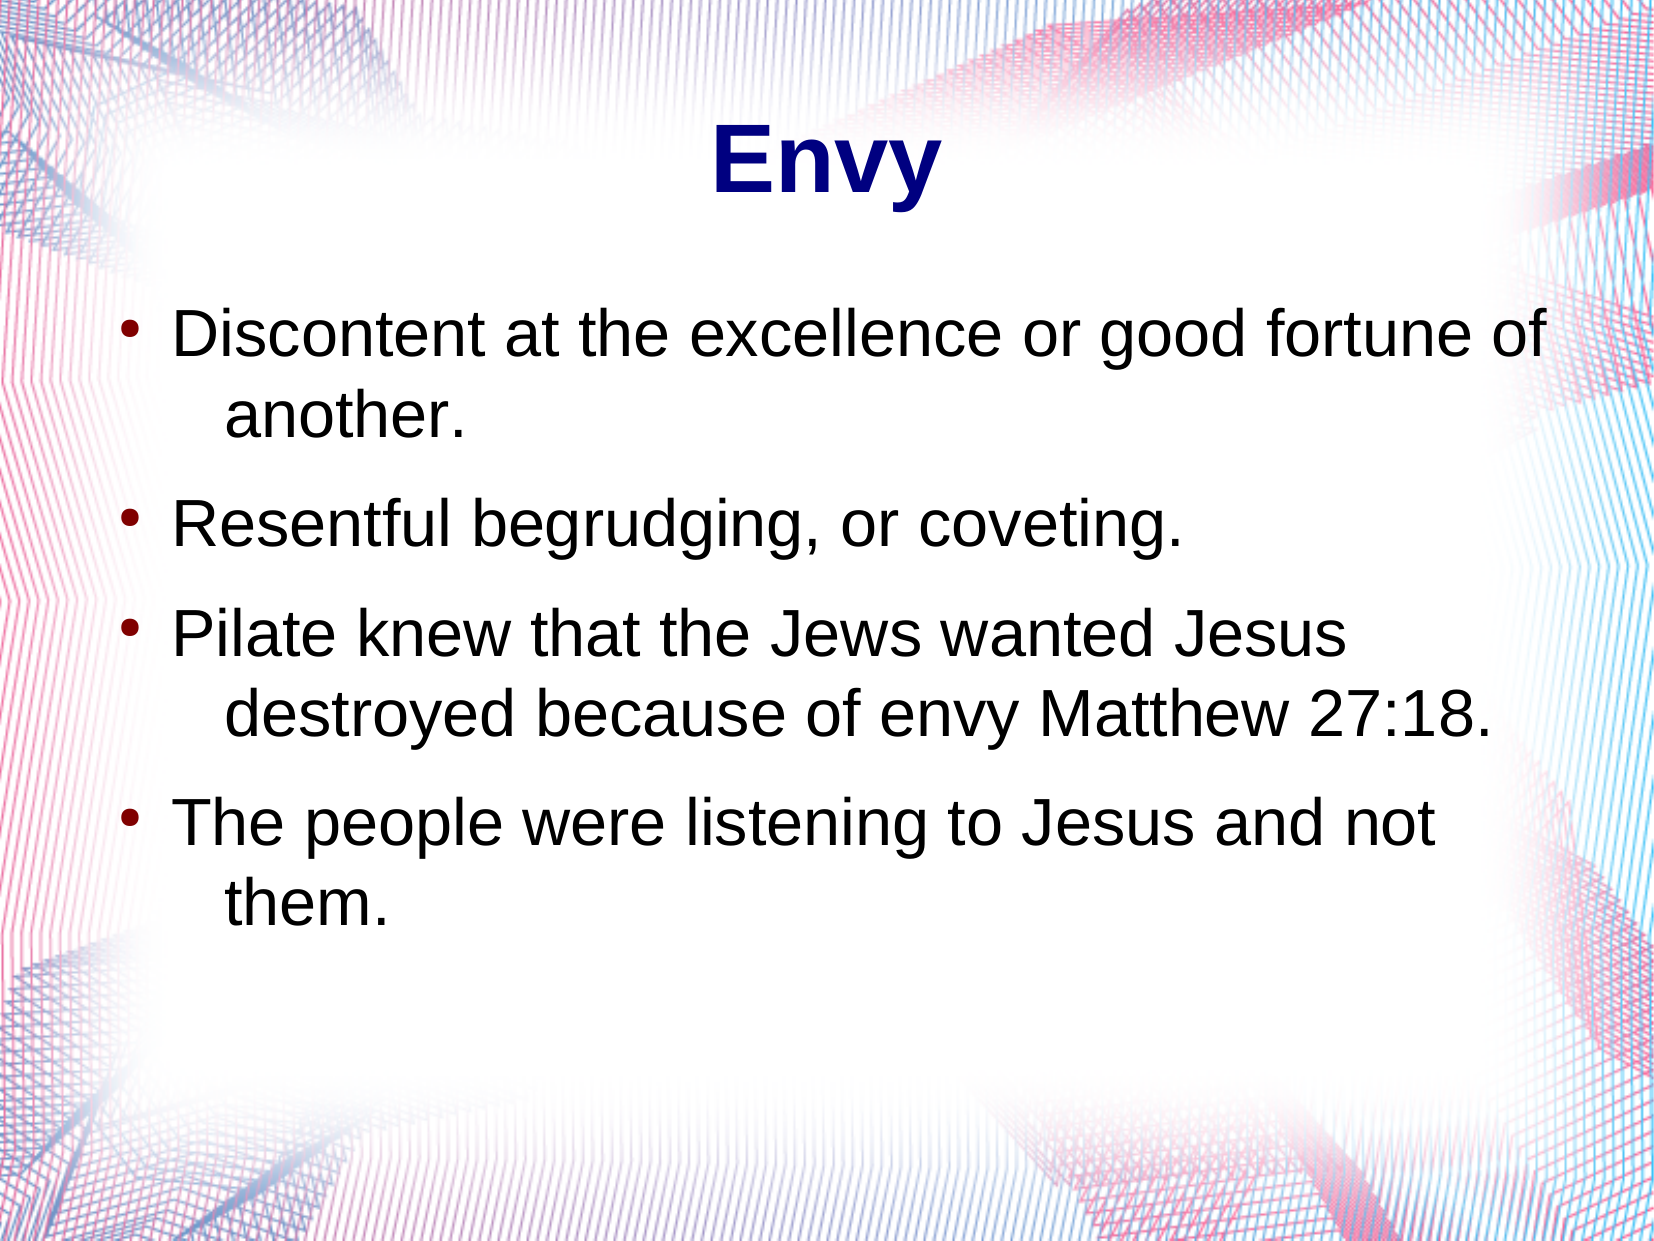

# Envy
Discontent at the excellence or good fortune of another.
Resentful begrudging, or coveting.
Pilate knew that the Jews wanted Jesus destroyed because of envy Matthew 27:18.
The people were listening to Jesus and not them.